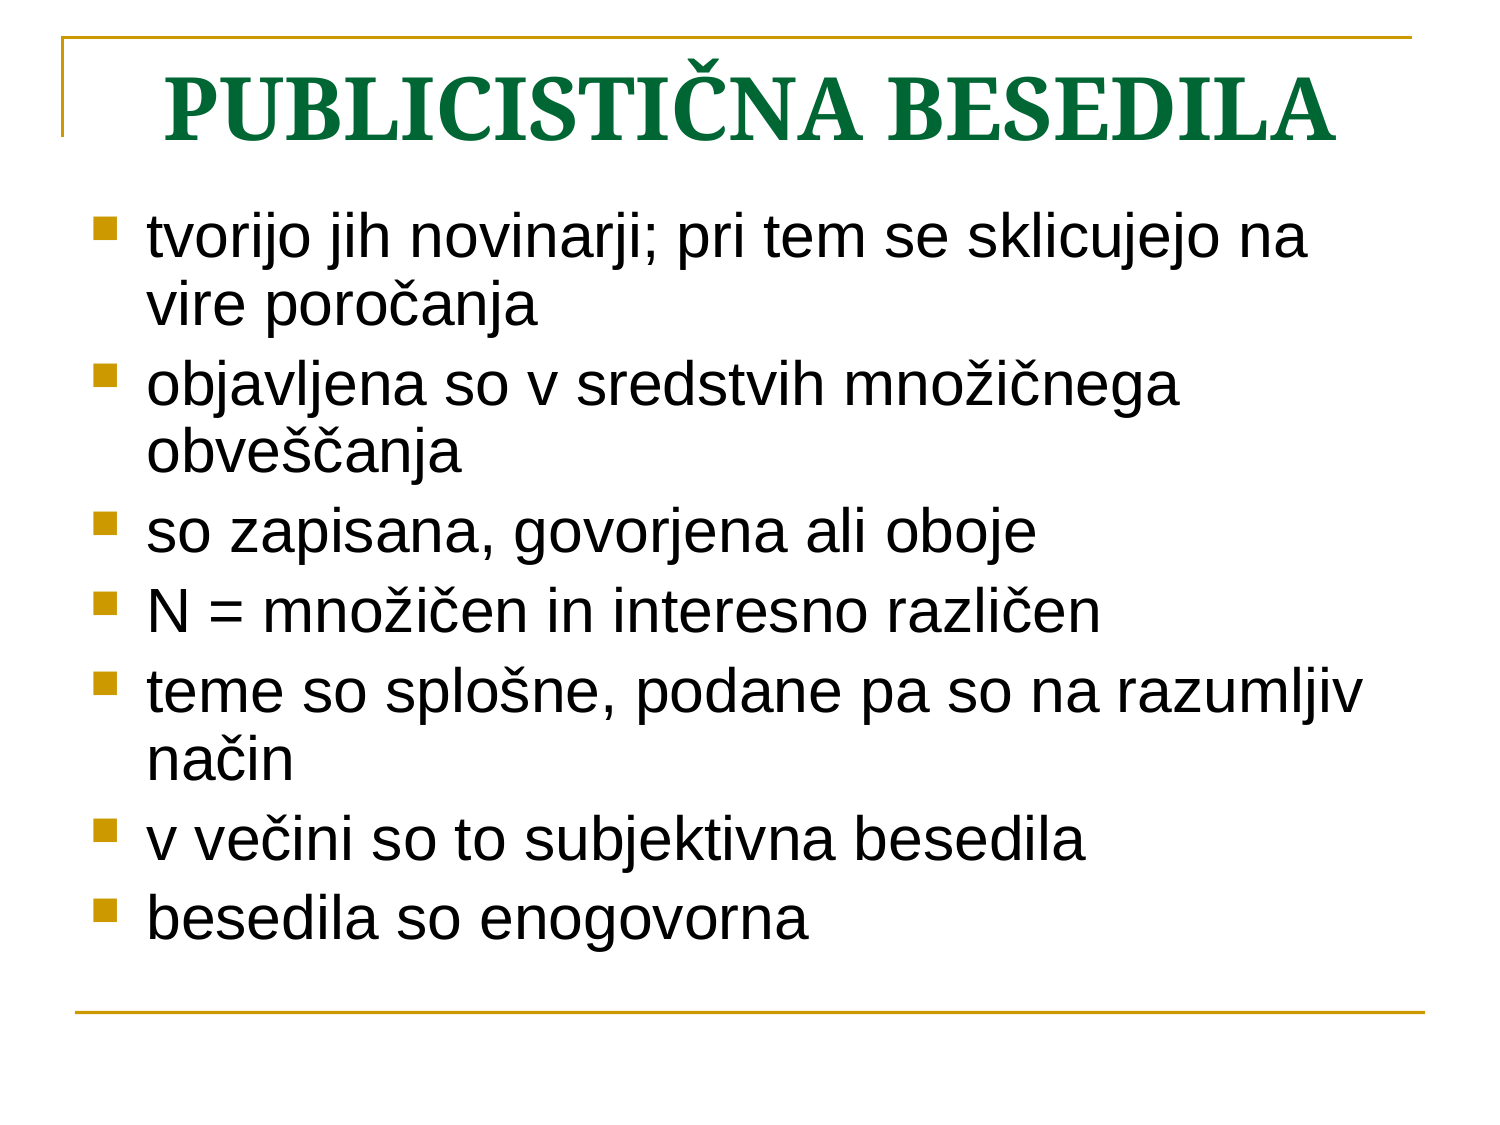

# PUBLICISTIČNA BESEDILA
tvorijo jih novinarji; pri tem se sklicujejo na vire poročanja
objavljena so v sredstvih množičnega obveščanja
so zapisana, govorjena ali oboje
N = množičen in interesno različen
teme so splošne, podane pa so na razumljiv način
v večini so to subjektivna besedila
besedila so enogovorna